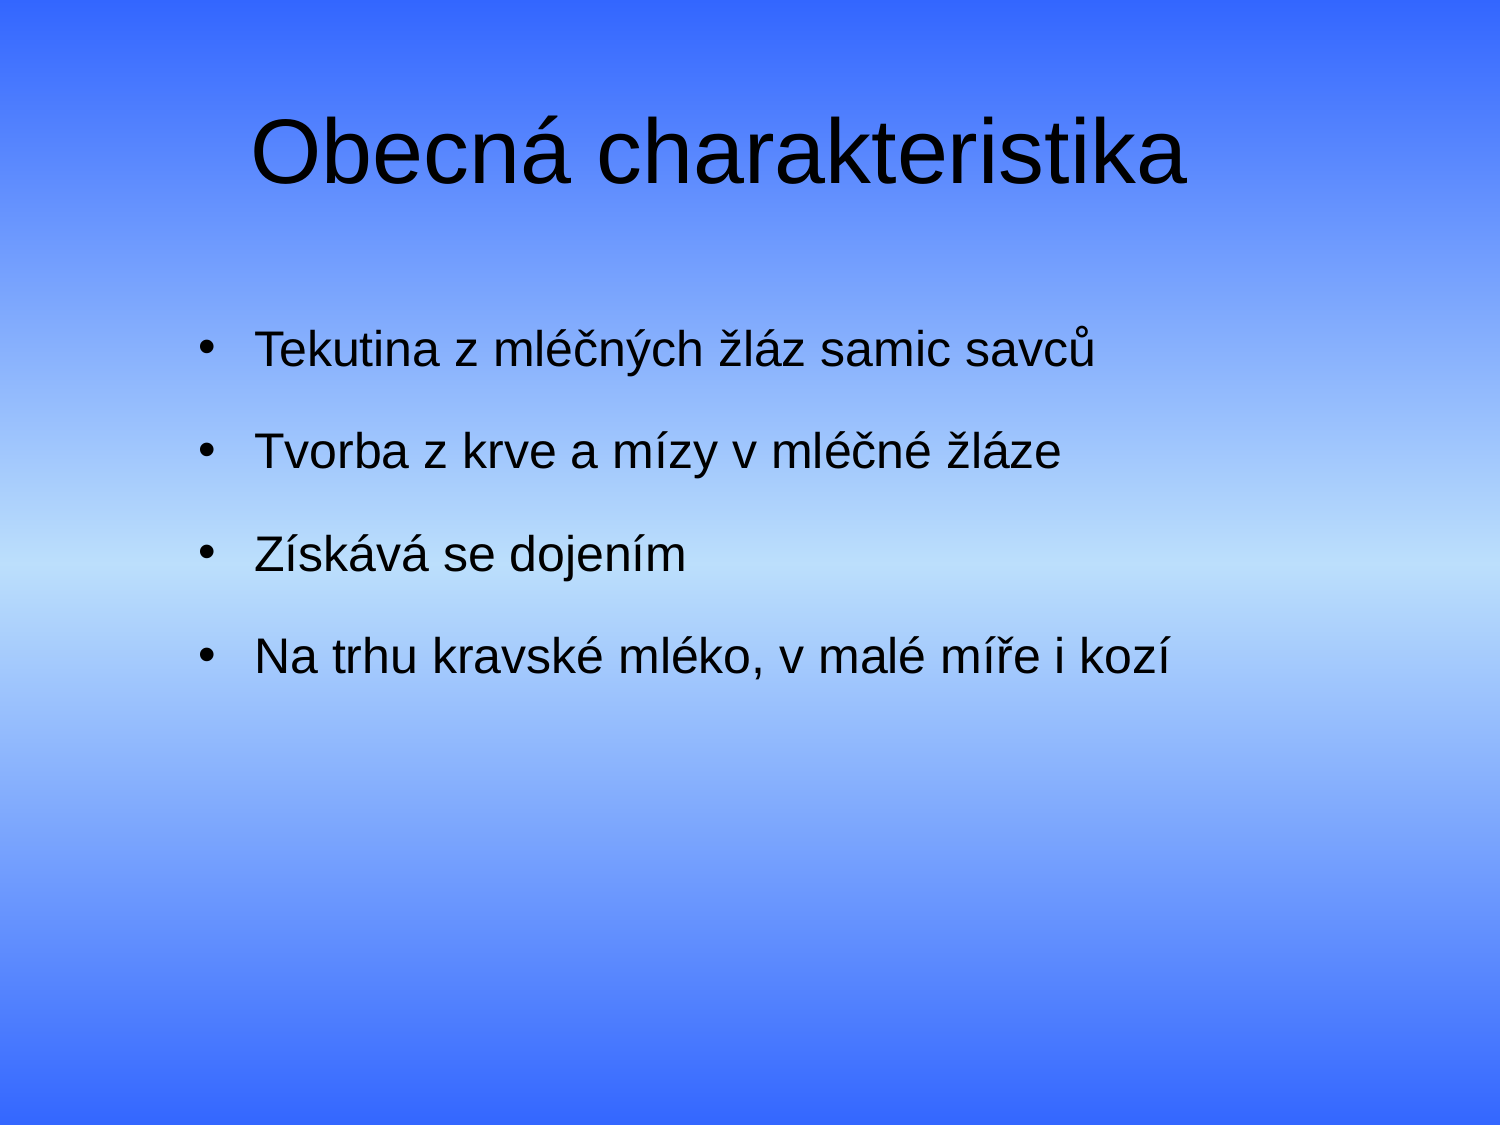

# Obecná charakteristika
Tekutina z mléčných žláz samic savců
Tvorba z krve a mízy v mléčné žláze
Získává se dojením
Na trhu kravské mléko, v malé míře i kozí